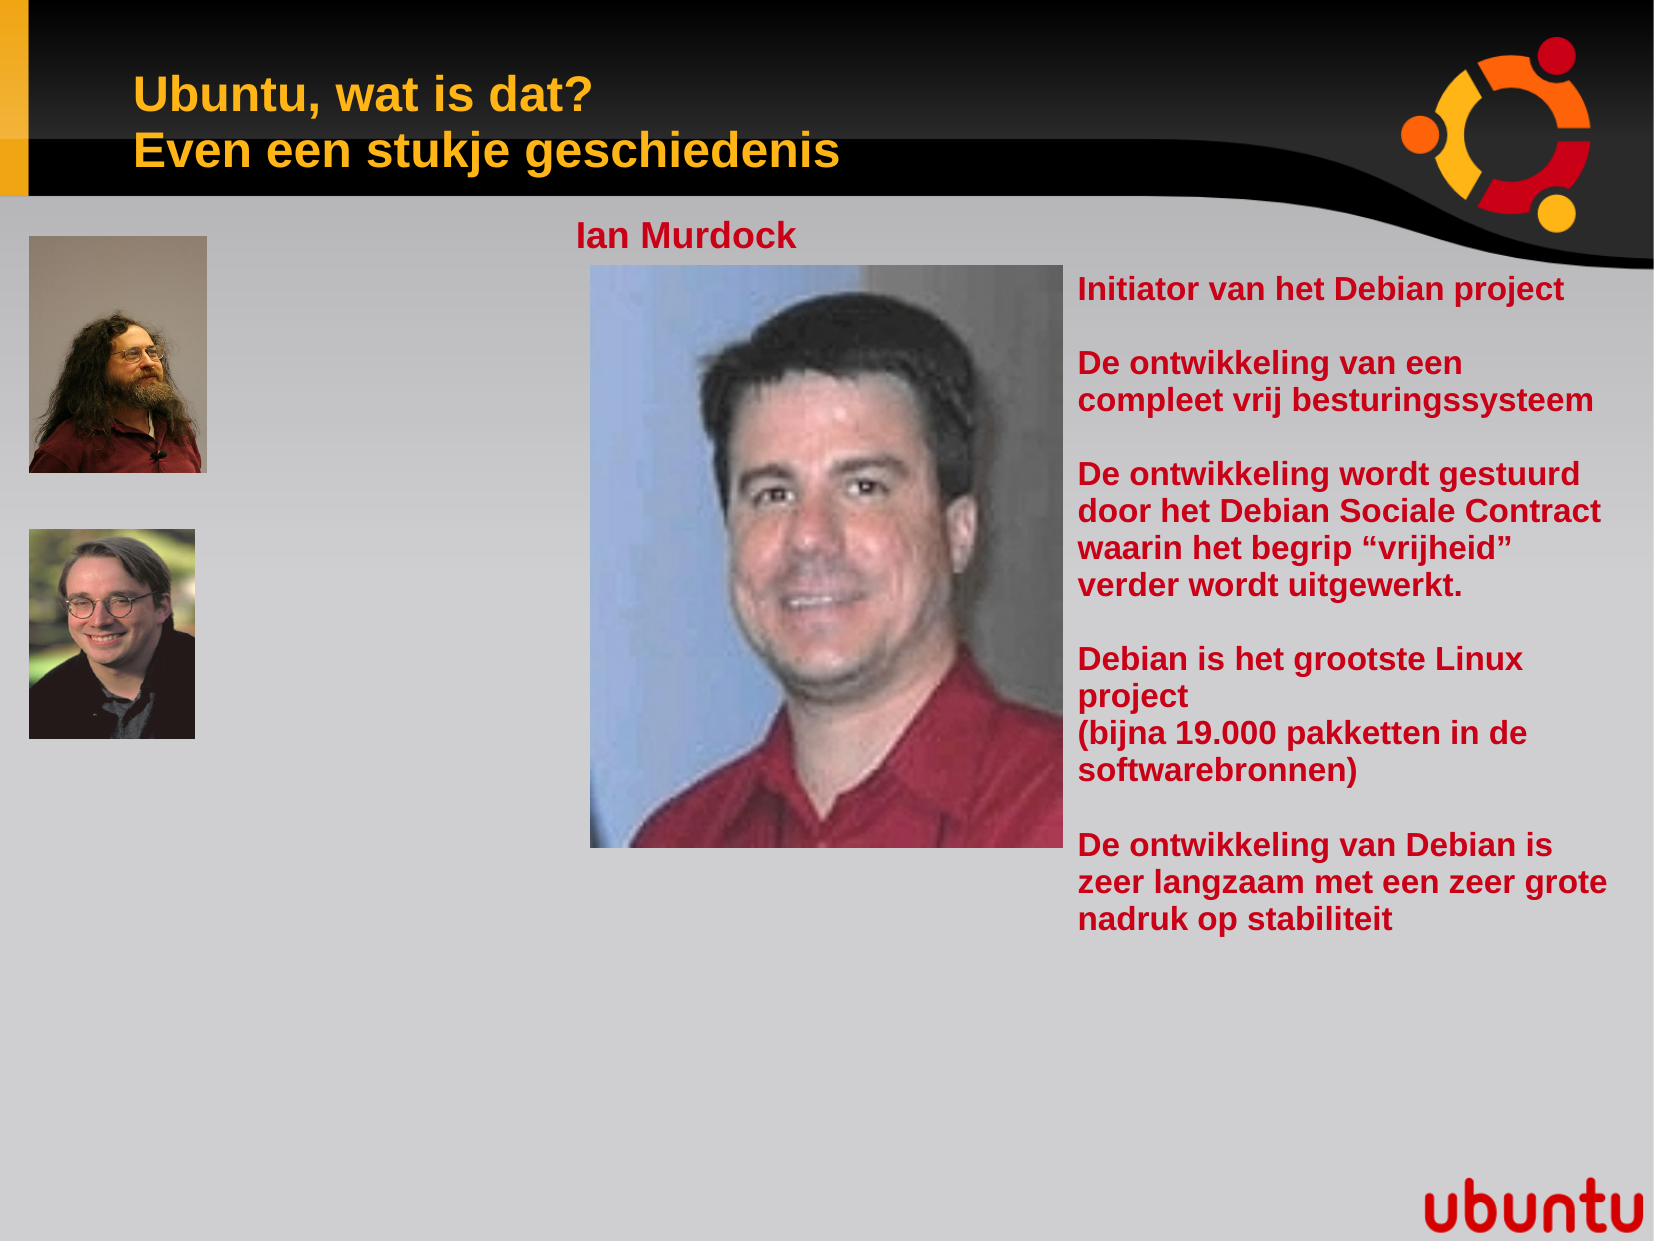

Ubuntu, wat is dat?
Even een stukje geschiedenis
Ian Murdock
Initiator van het Debian project
De ontwikkeling van een compleet vrij besturingssysteem
De ontwikkeling wordt gestuurd door het Debian Sociale Contract waarin het begrip “vrijheid” verder wordt uitgewerkt.
Debian is het grootste Linux project
(bijna 19.000 pakketten in de softwarebronnen)
De ontwikkeling van Debian is zeer langzaam met een zeer grote nadruk op stabiliteit